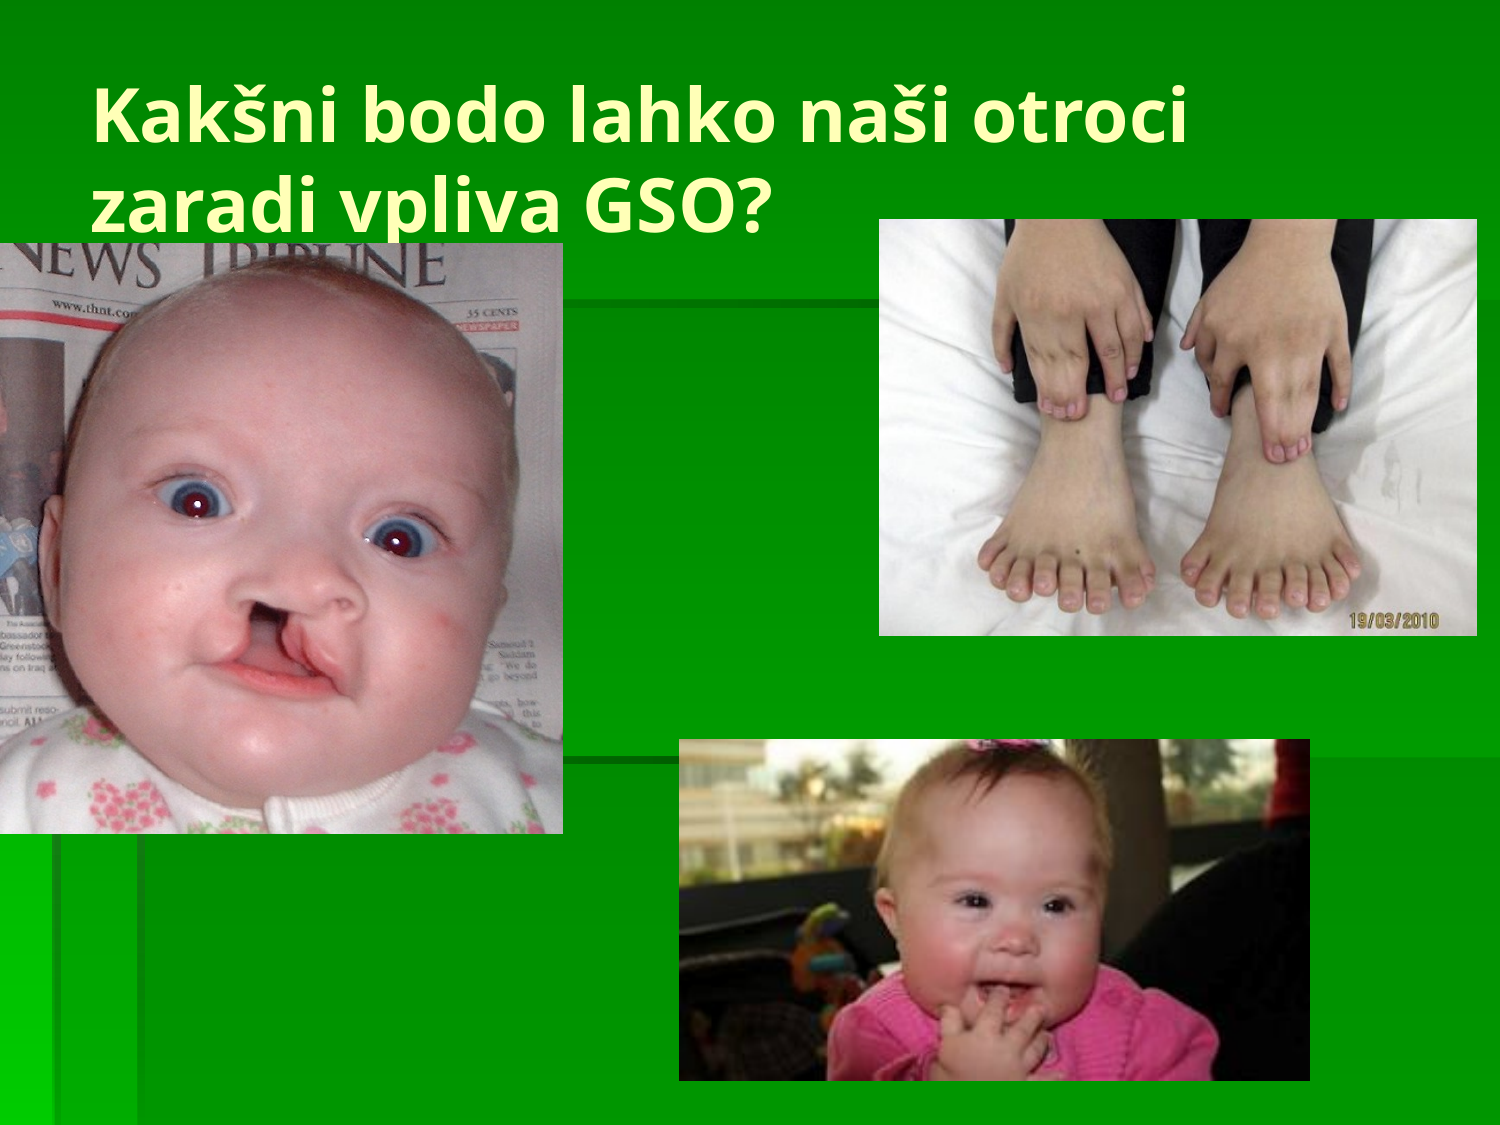

# Kakšni bodo lahko naši otroci zaradi vpliva GSO?